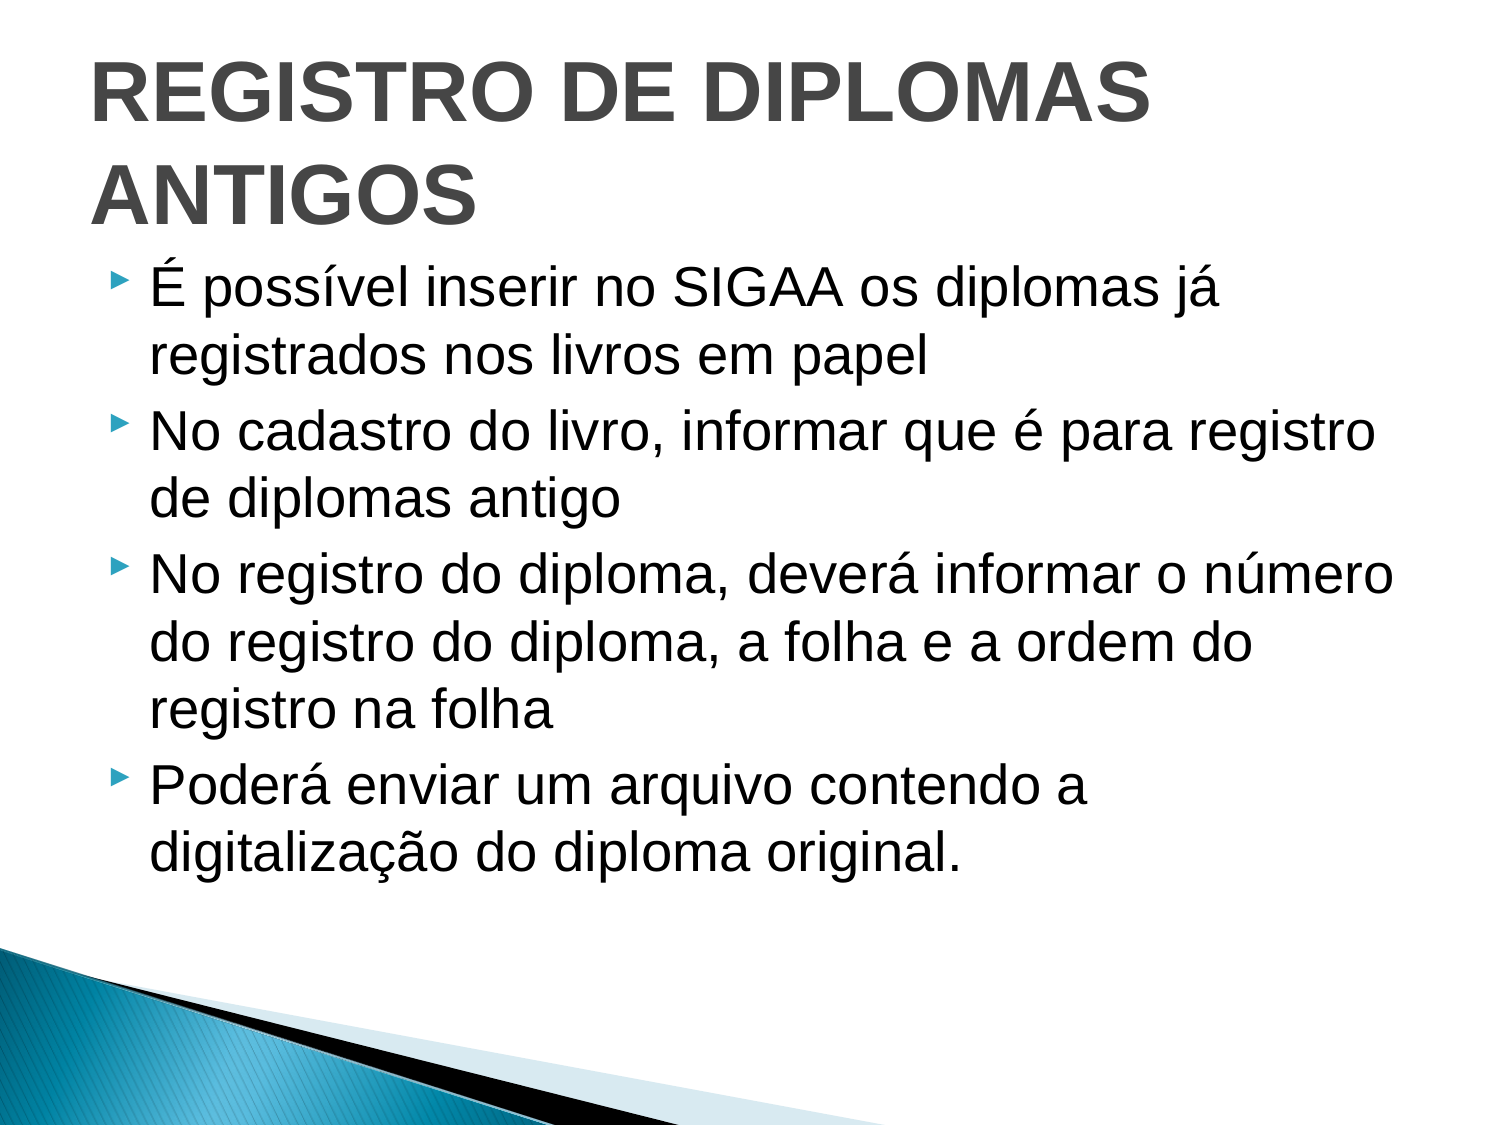

# REGISTRO DE DIPLOMAS ANTIGOS
É possível inserir no SIGAA os diplomas já registrados nos livros em papel
No cadastro do livro, informar que é para registro de diplomas antigo
No registro do diploma, deverá informar o número do registro do diploma, a folha e a ordem do registro na folha
Poderá enviar um arquivo contendo a digitalização do diploma original.